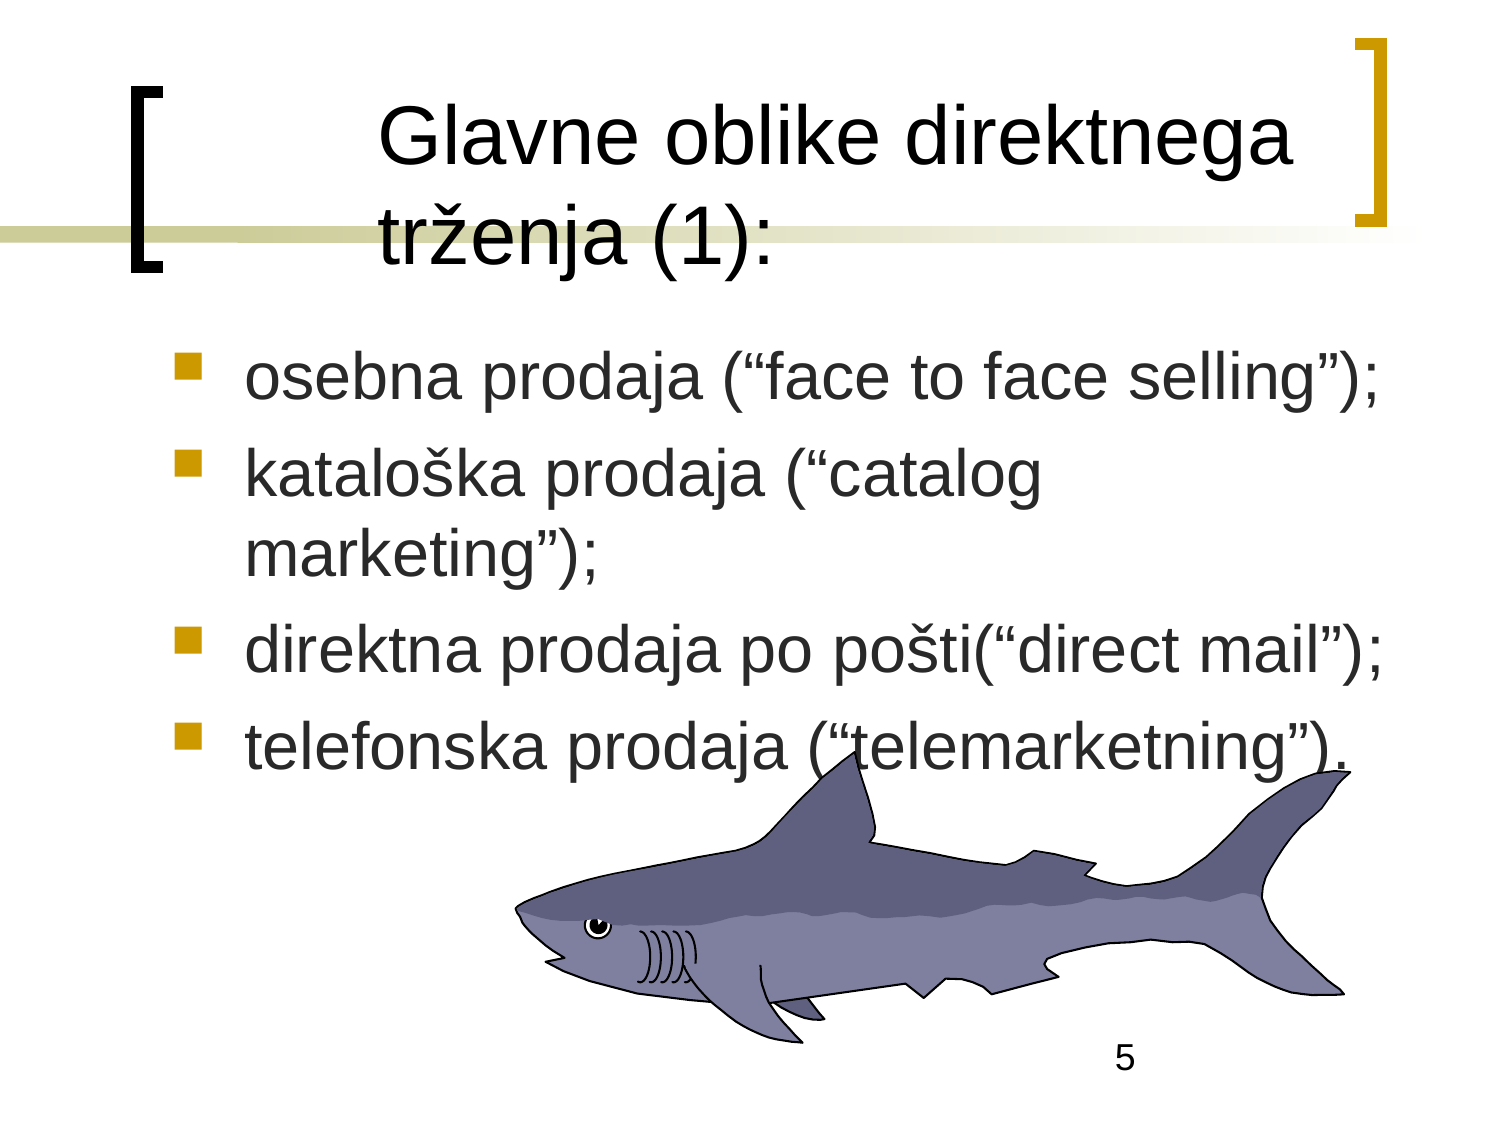

# Glavne oblike direktnega trženja (1):
osebna prodaja (“face to face selling”);
kataloška prodaja (“catalog marketing”);
direktna prodaja po pošti(“direct mail”);
telefonska prodaja (“telemarketning”).
5